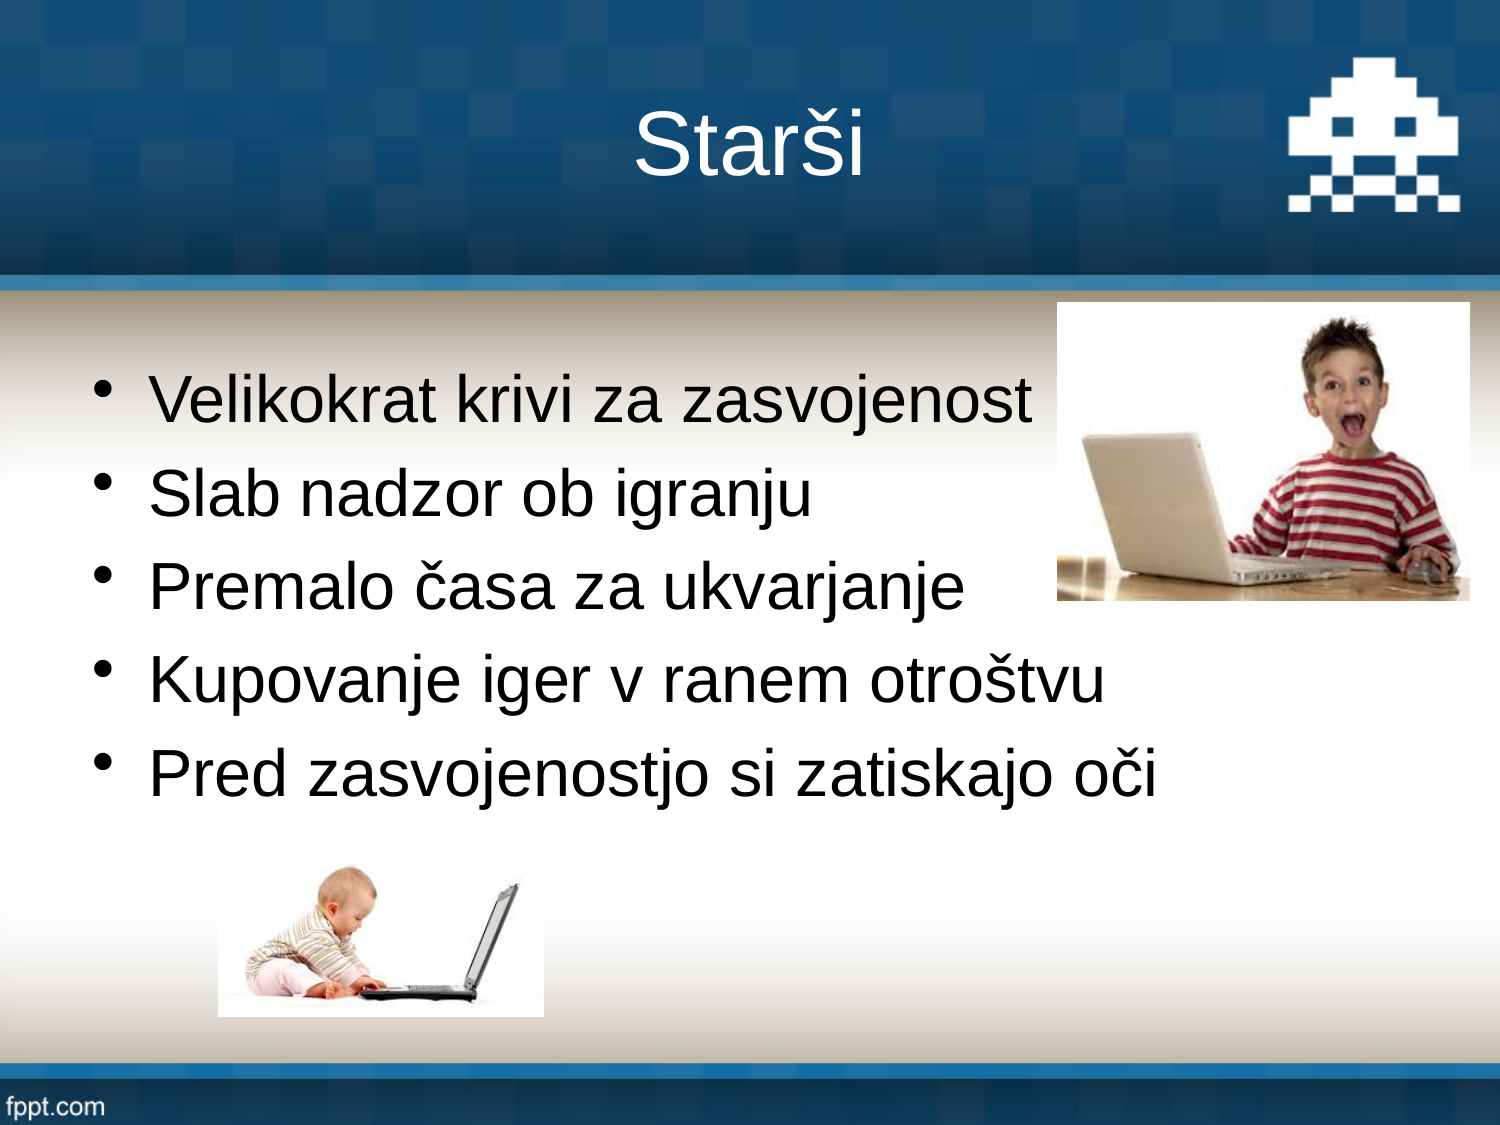

# Starši
Velikokrat krivi za zasvojenost
Slab nadzor ob igranju
Premalo časa za ukvarjanje
Kupovanje iger v ranem otroštvu
Pred zasvojenostjo si zatiskajo oči